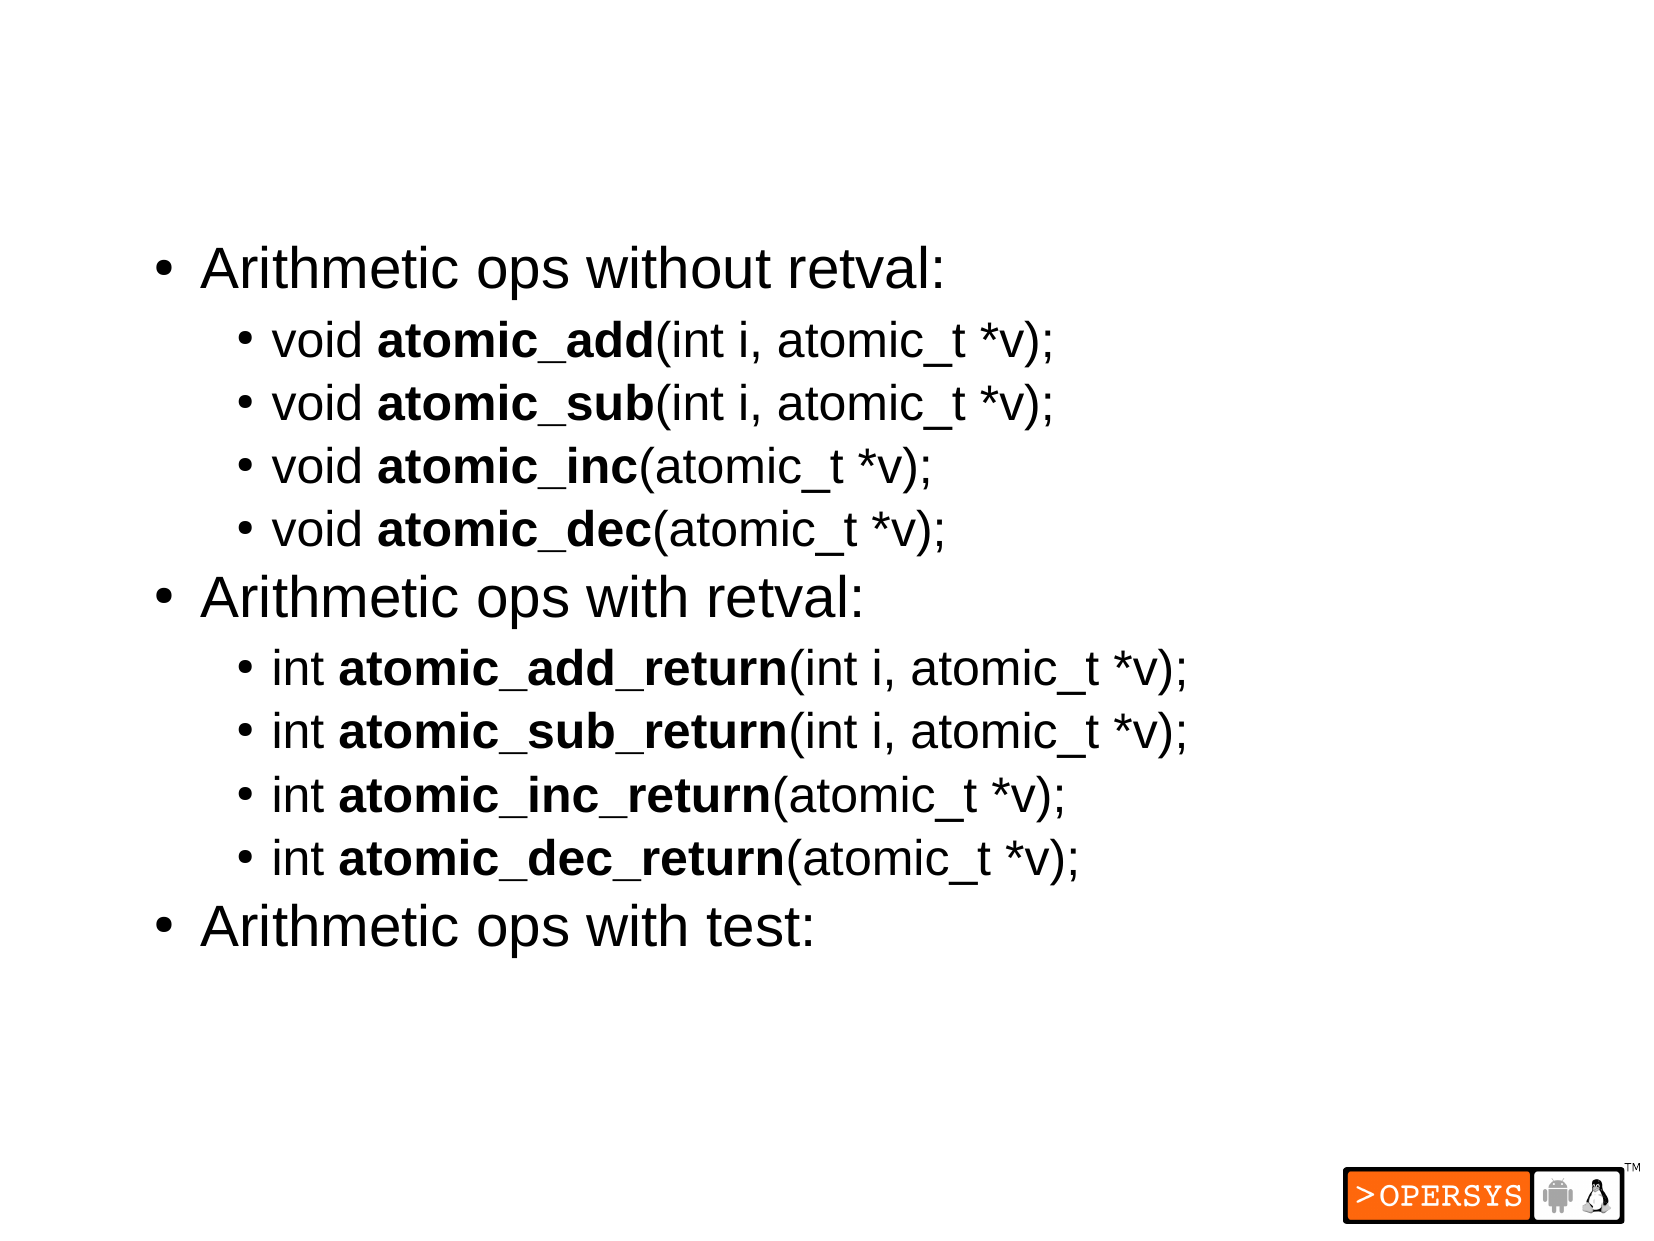

# Arithmetic ops without retval:
void atomic_add(int i, atomic_t *v);
void atomic_sub(int i, atomic_t *v);
void atomic_inc(atomic_t *v);
void atomic_dec(atomic_t *v);
Arithmetic ops with retval:
int atomic_add_return(int i, atomic_t *v);
int atomic_sub_return(int i, atomic_t *v);
int atomic_inc_return(atomic_t *v);
int atomic_dec_return(atomic_t *v);
Arithmetic ops with test: